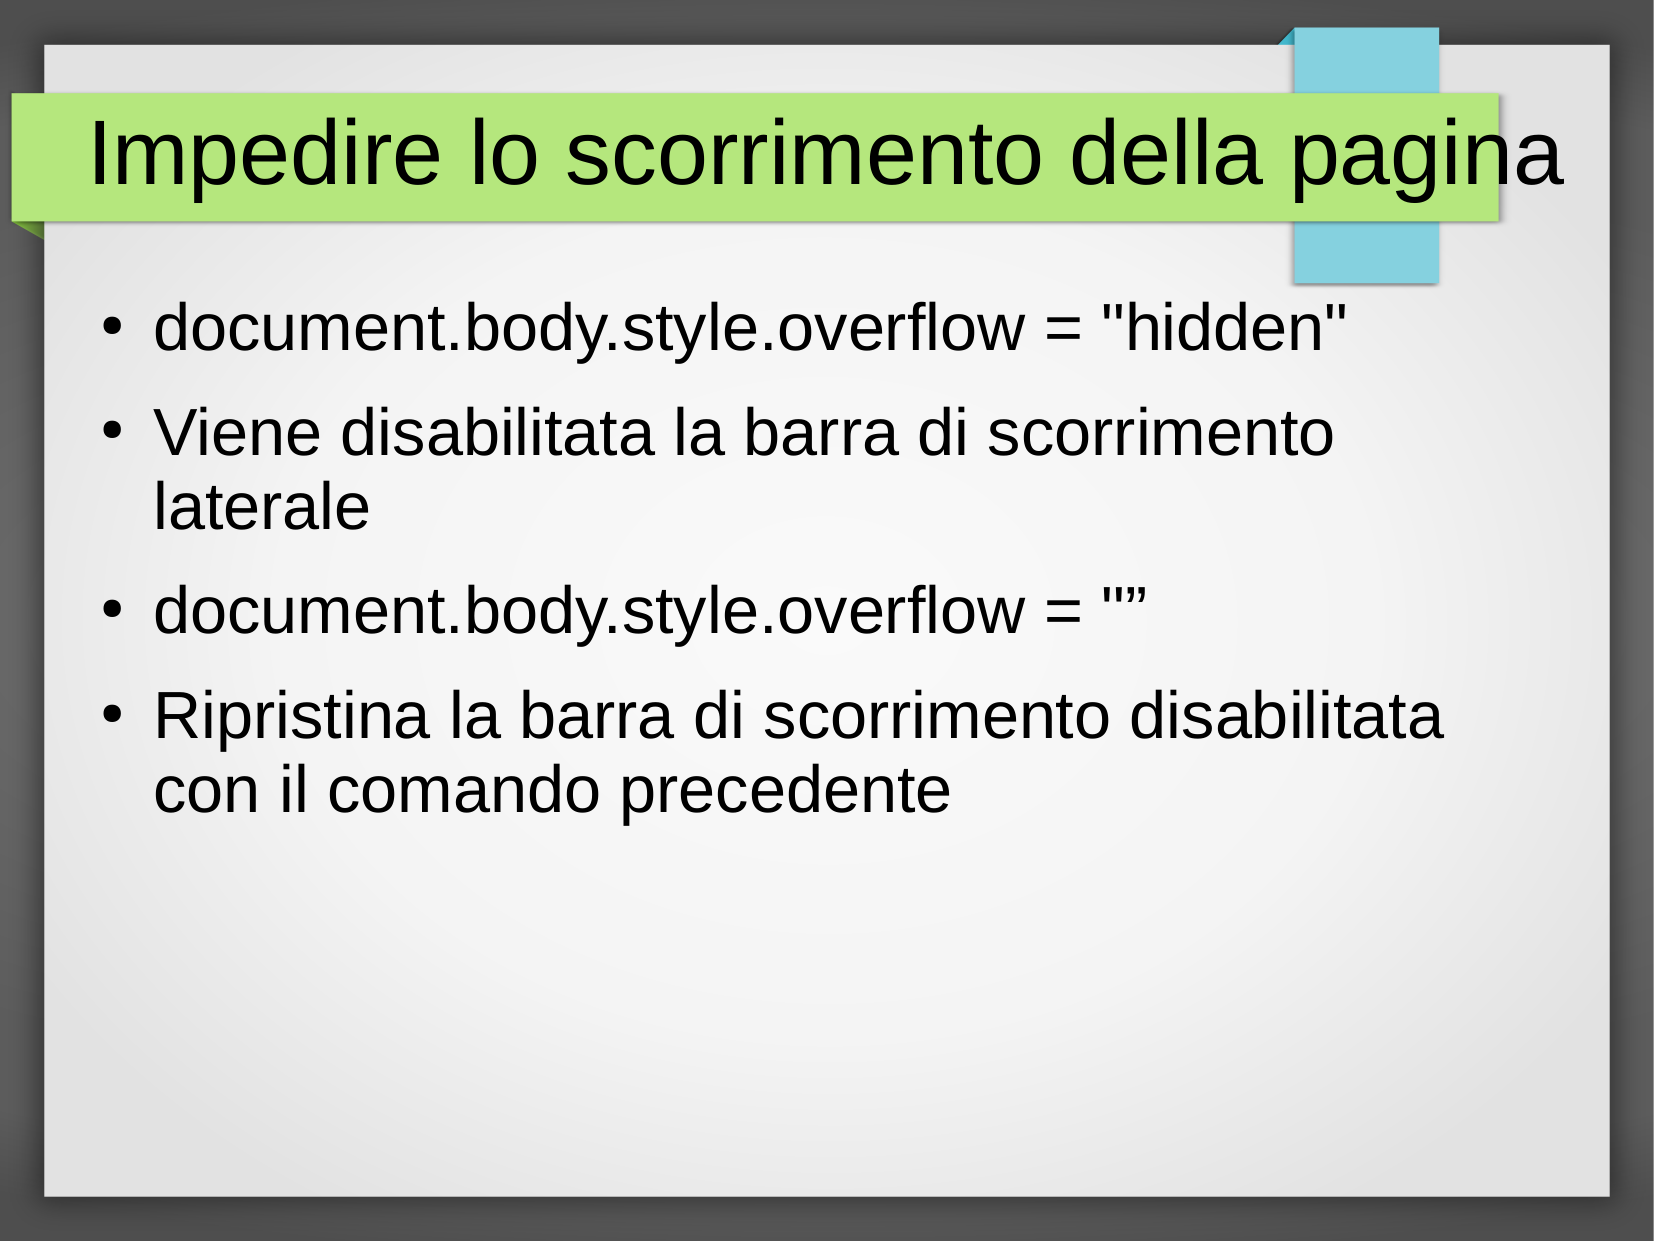

# Impedire lo scorrimento della pagina
document.body.style.overflow = "hidden"
Viene disabilitata la barra di scorrimento laterale
document.body.style.overflow = "”
Ripristina la barra di scorrimento disabilitata con il comando precedente